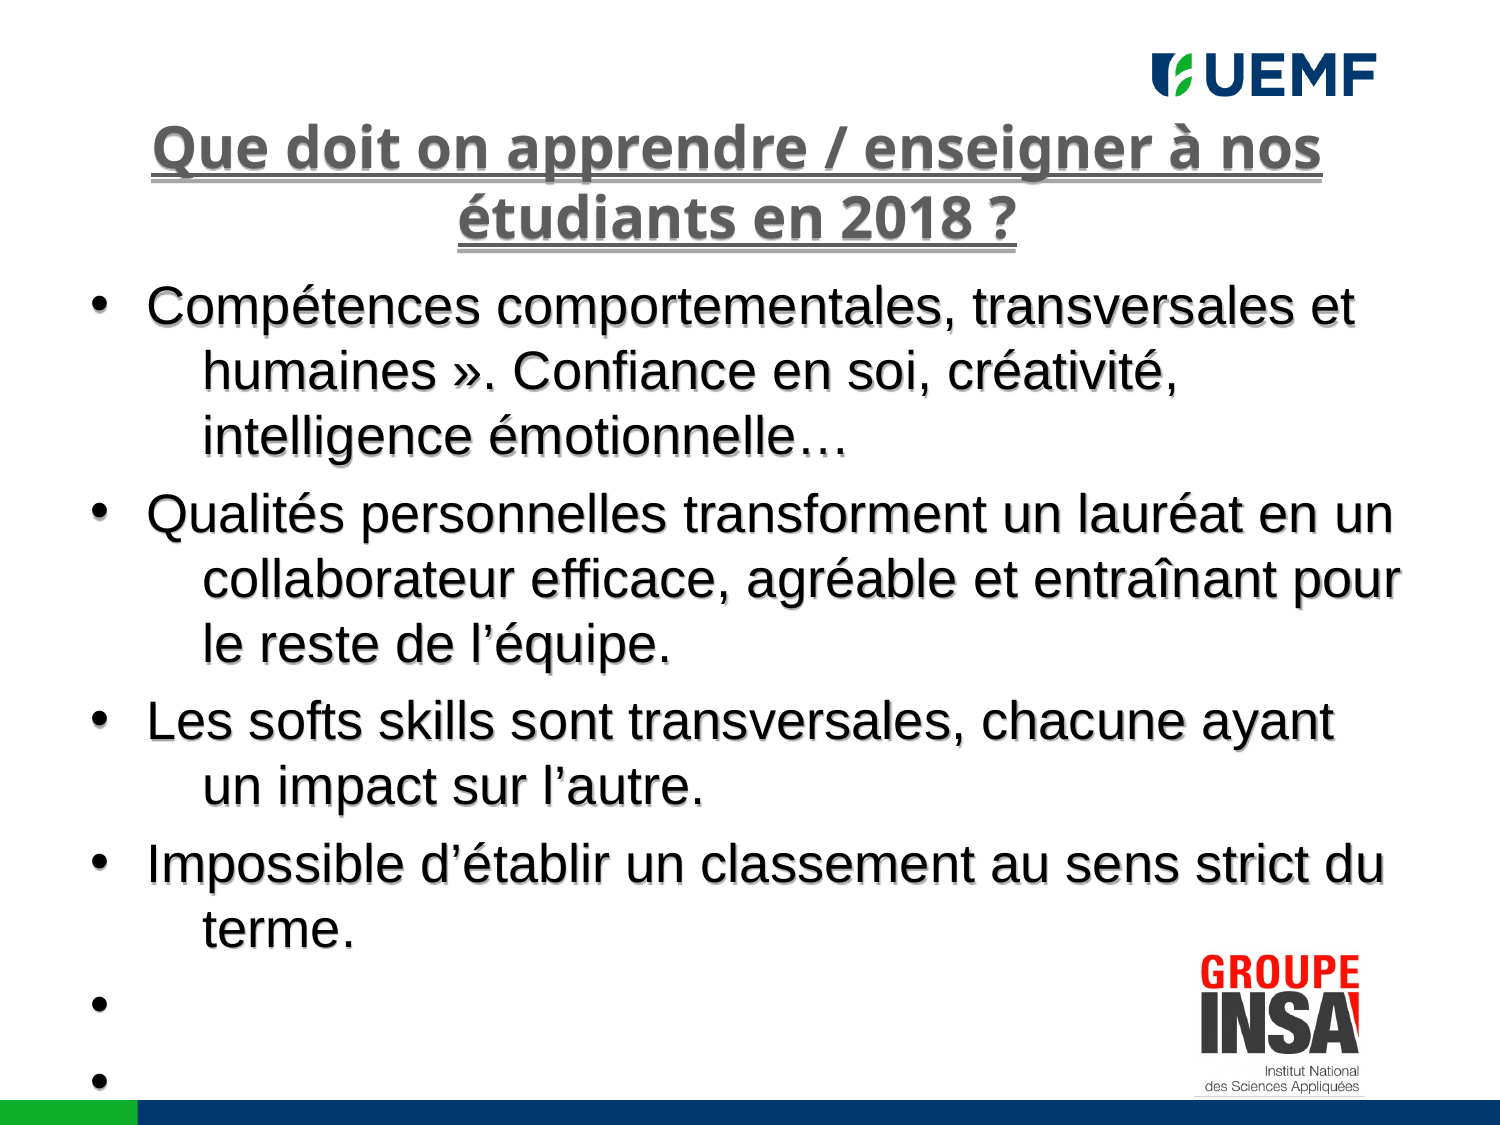

# Que doit on apprendre / enseigner à nos étudiants en 2018 ?
Compétences comportementales, transversales et humaines ». Confiance en soi, créativité, intelligence émotionnelle…
Qualités personnelles transforment un lauréat en un collaborateur efficace, agréable et entraînant pour le reste de l’équipe.
Les softs skills sont transversales, chacune ayant un impact sur l’autre.
Impossible d’établir un classement au sens strict du terme.